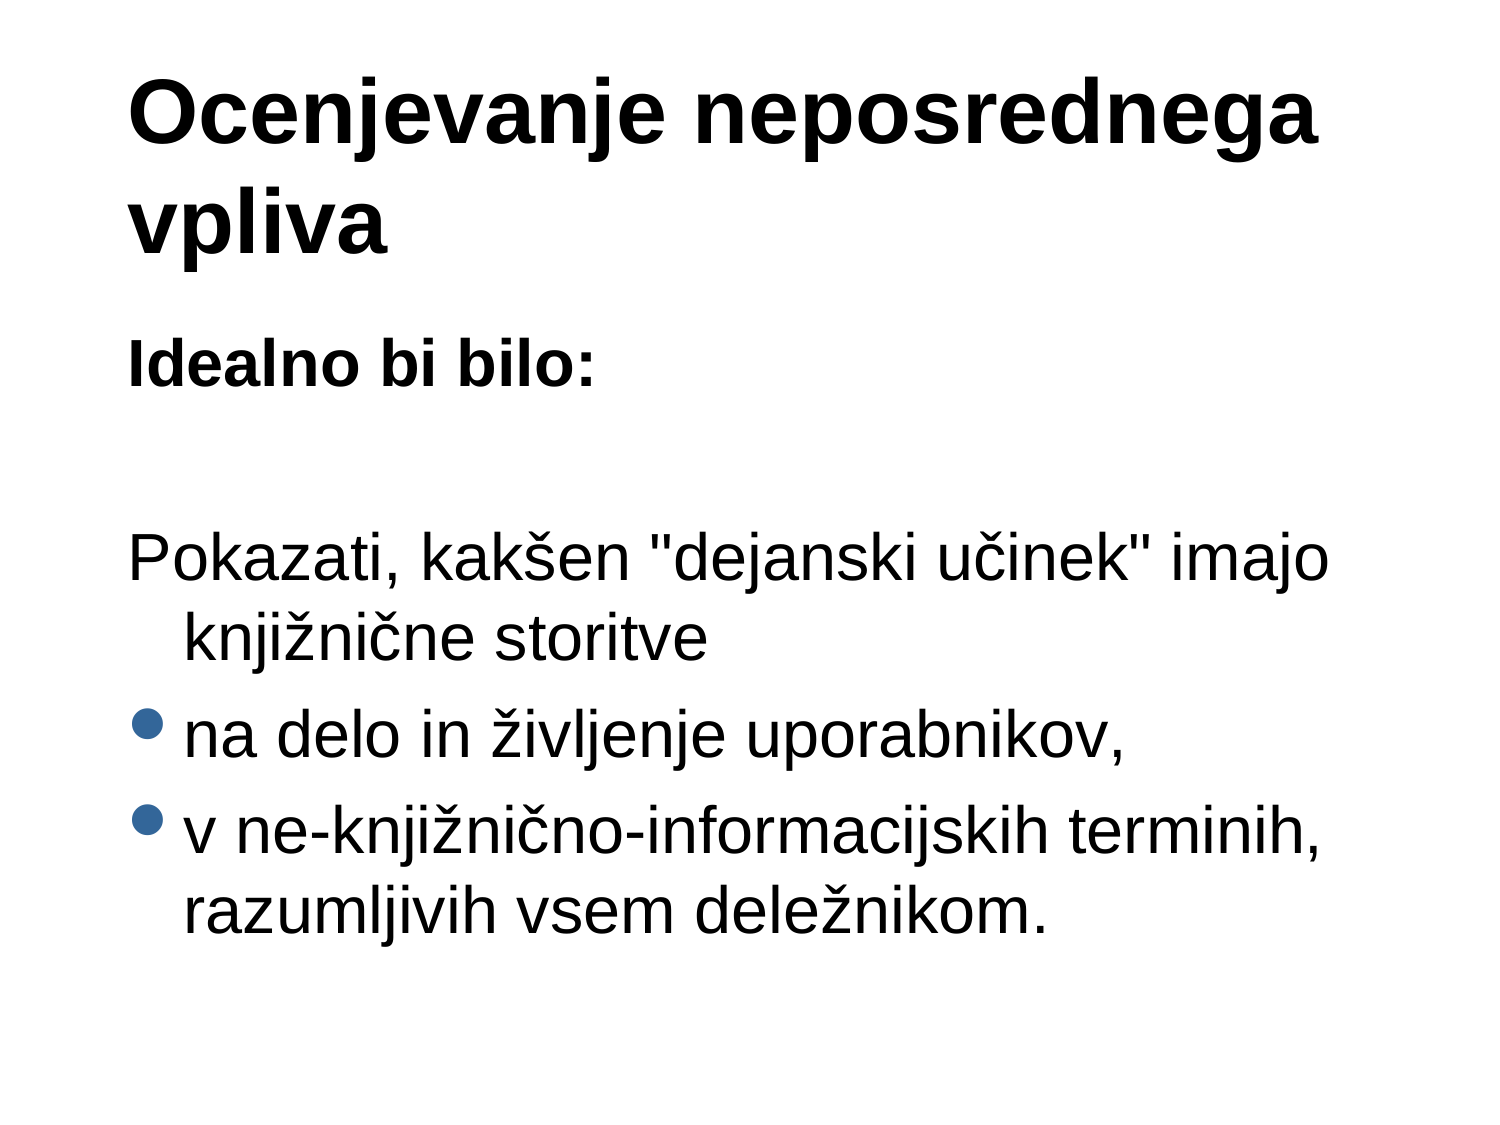

# Ocenjevanje neposrednega vpliva
Idealno bi bilo:
Pokazati, kakšen "dejanski učinek" imajo knjižnične storitve
na delo in življenje uporabnikov,
v ne-knjižnično-informacijskih terminih, razumljivih vsem deležnikom.